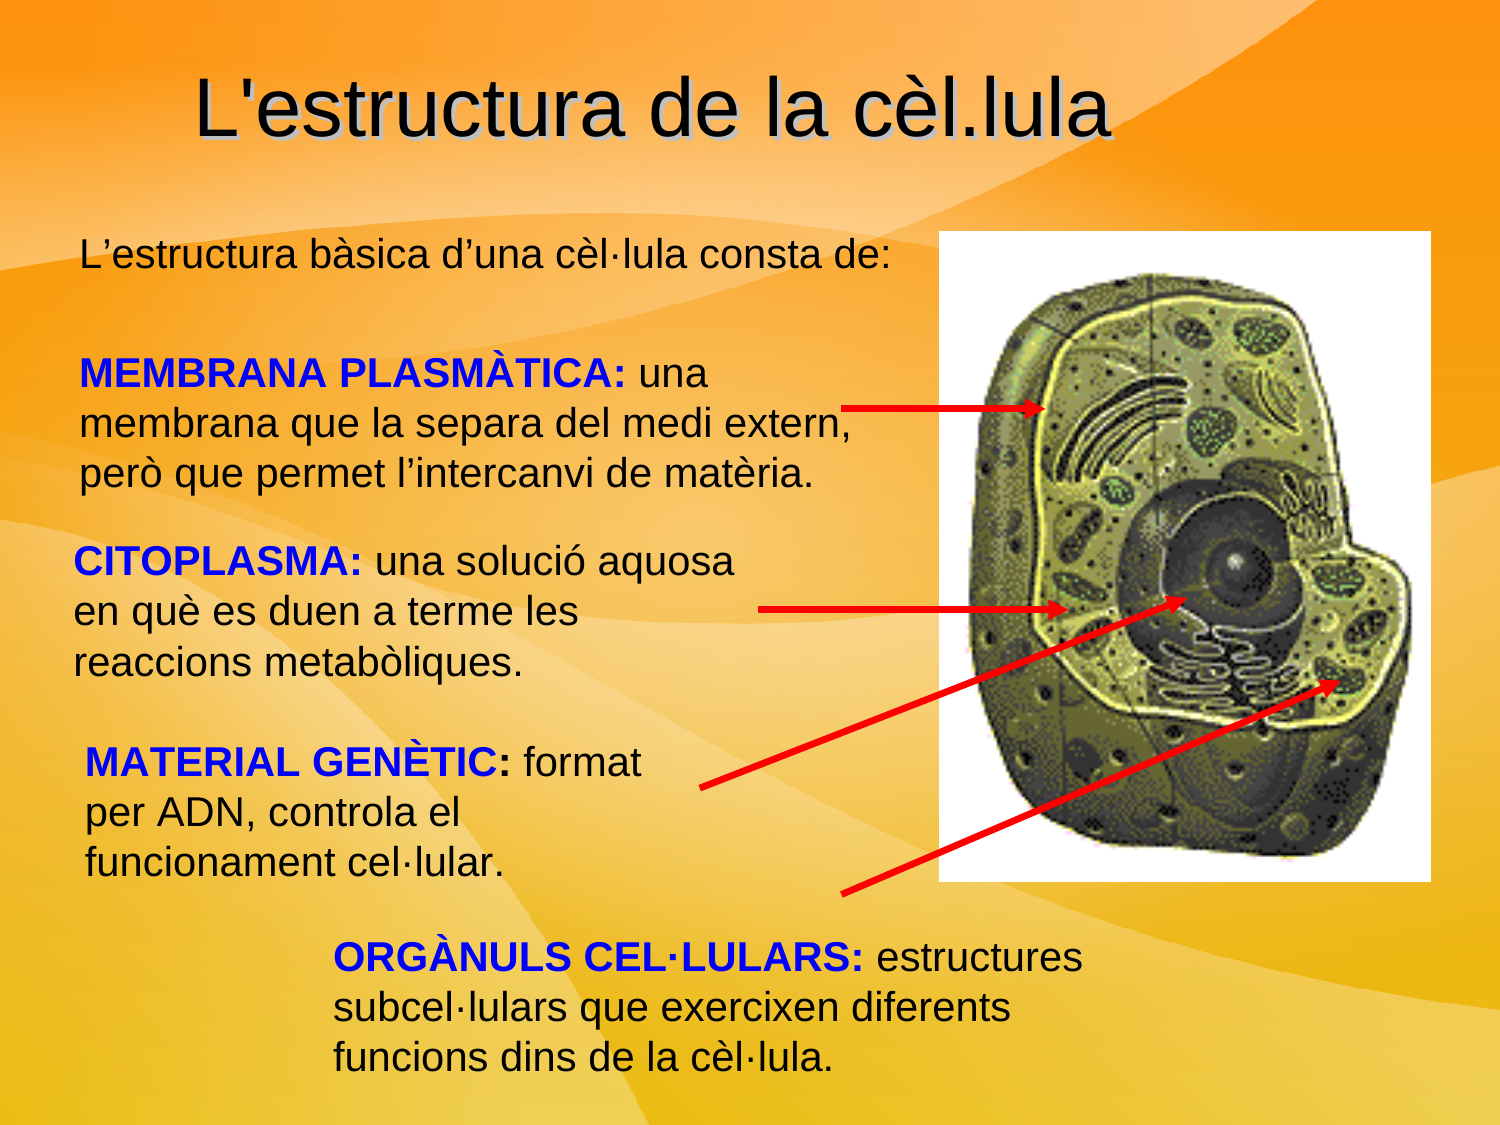

# L'estructura de la cèl.lula
L’estructura bàsica d’una cèl·lula consta de:
MEMBRANA PLASMÀTICA: una membrana que la separa del medi extern, però que permet l’intercanvi de matèria.
CITOPLASMA: una solució aquosa en què es duen a terme les reaccions metabòliques.
MATERIAL GENÈTIC: format per ADN, controla el funcionament cel·lular.
ORGÀNULS CEL·LULARS: estructures subcel·lulars que exercixen diferents funcions dins de la cèl·lula.